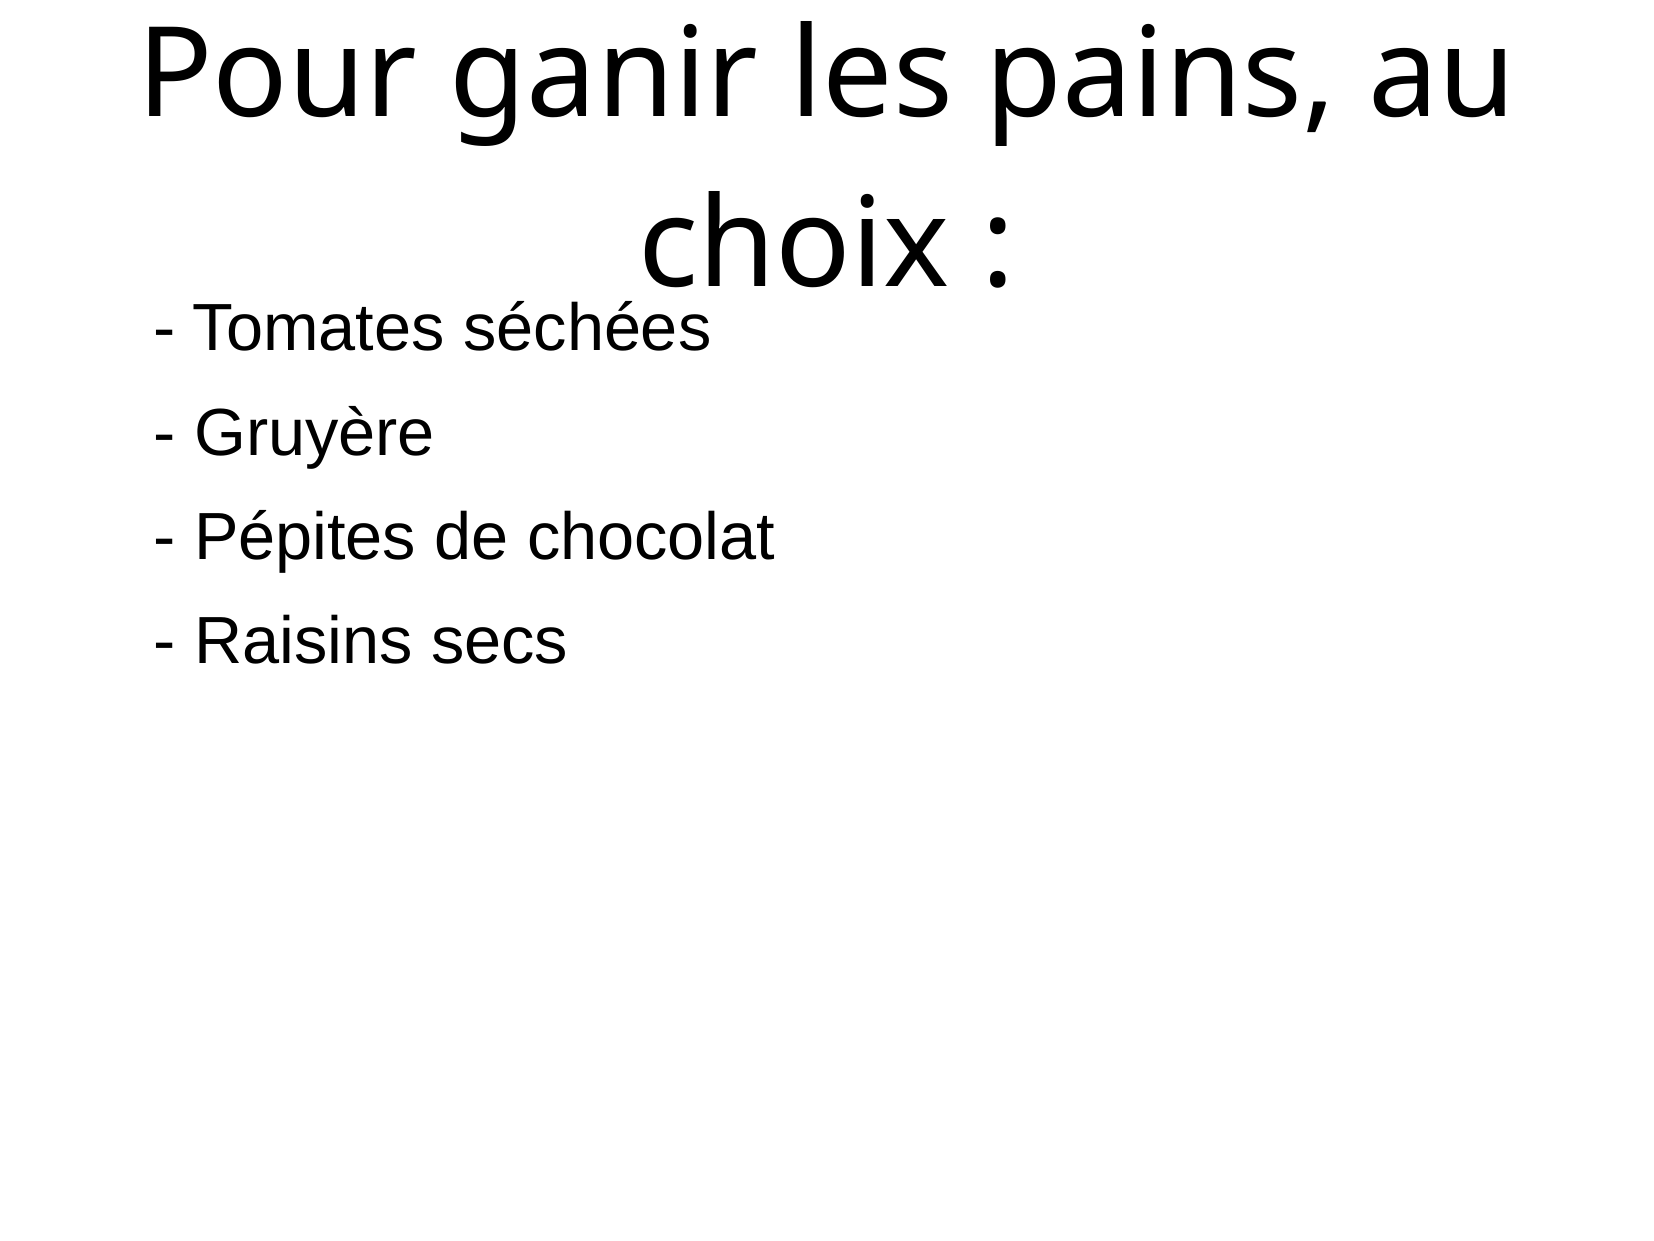

# Pour ganir les pains, au choix :
- Tomates séchées
- Gruyère
- Pépites de chocolat
- Raisins secs